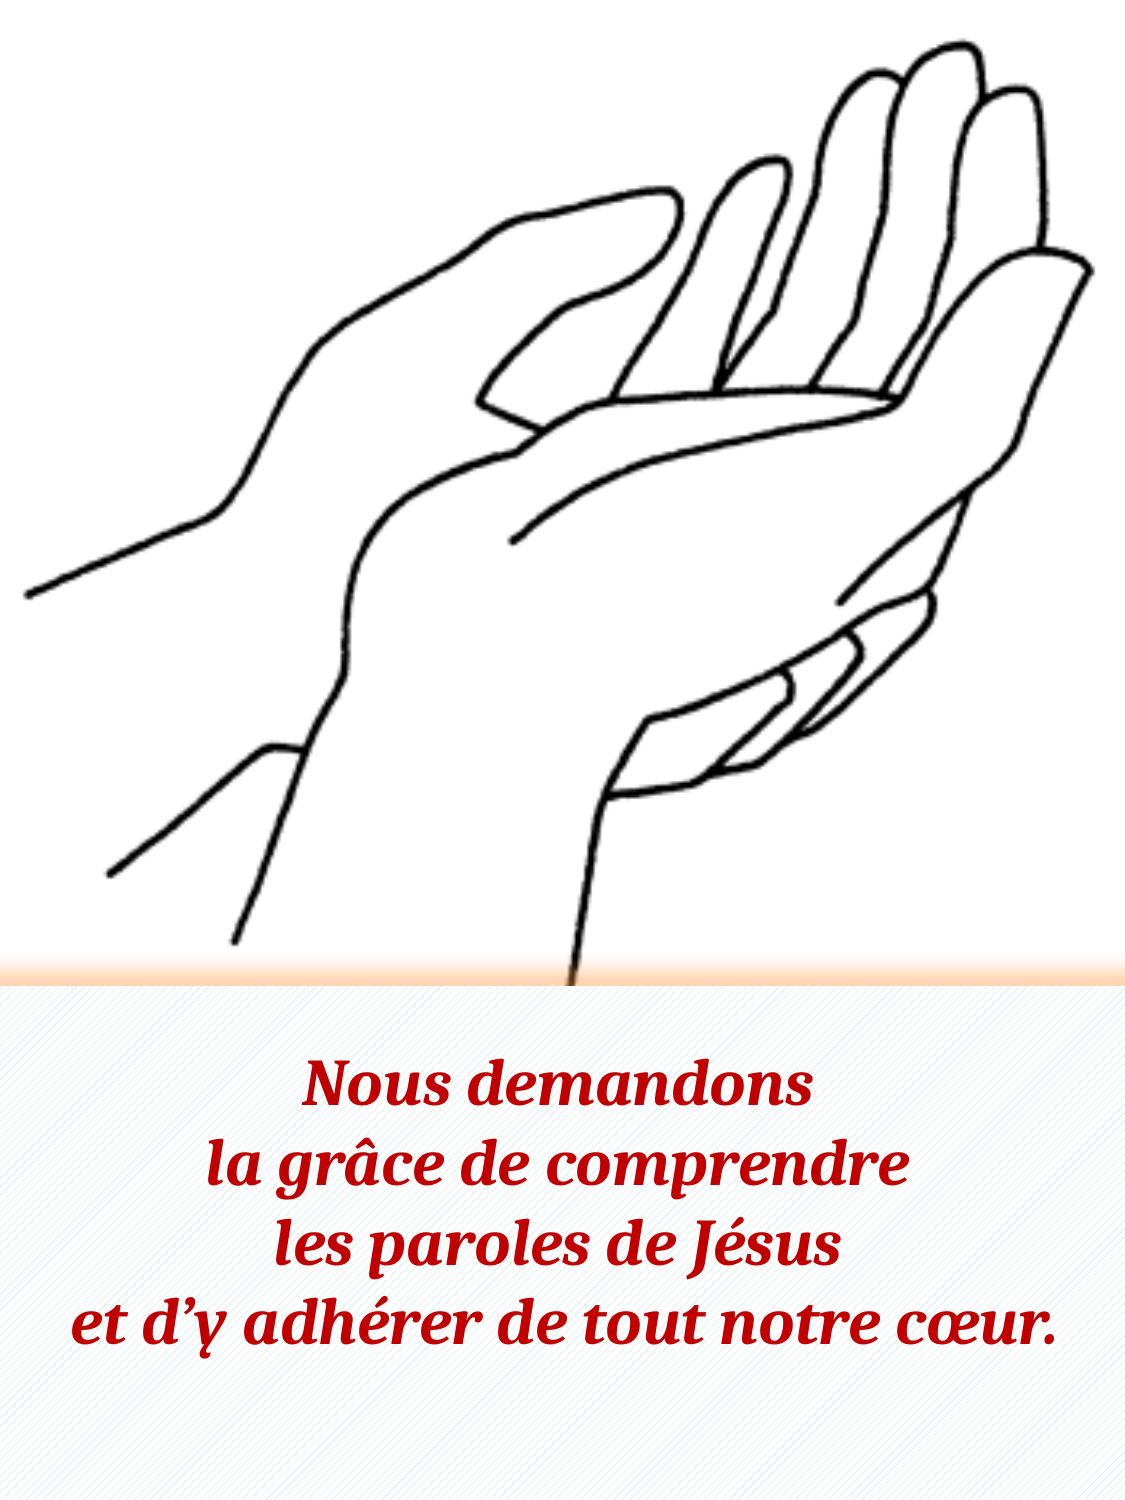

Nous demandons
la grâce de comprendre
les paroles de Jésus
et d’y adhérer de tout notre cœur.